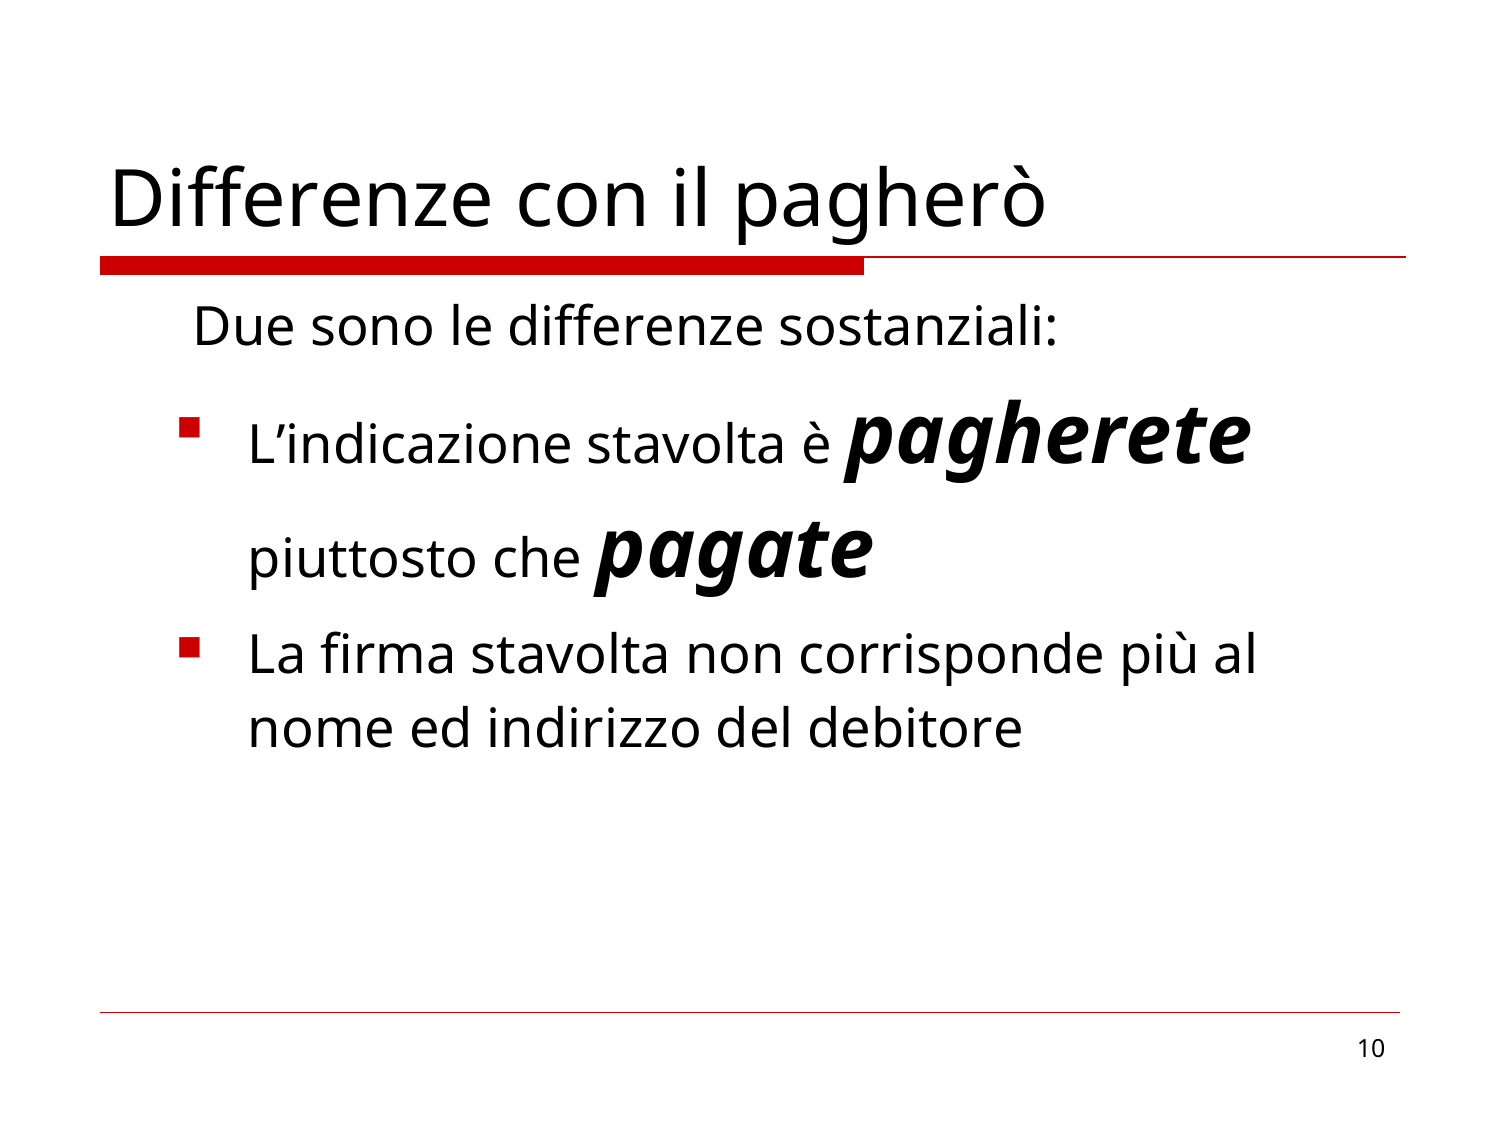

# Differenze con il pagherò
Due sono le differenze sostanziali:
L’indicazione stavolta è pagherete piuttosto che pagate
La firma stavolta non corrisponde più al nome ed indirizzo del debitore
10